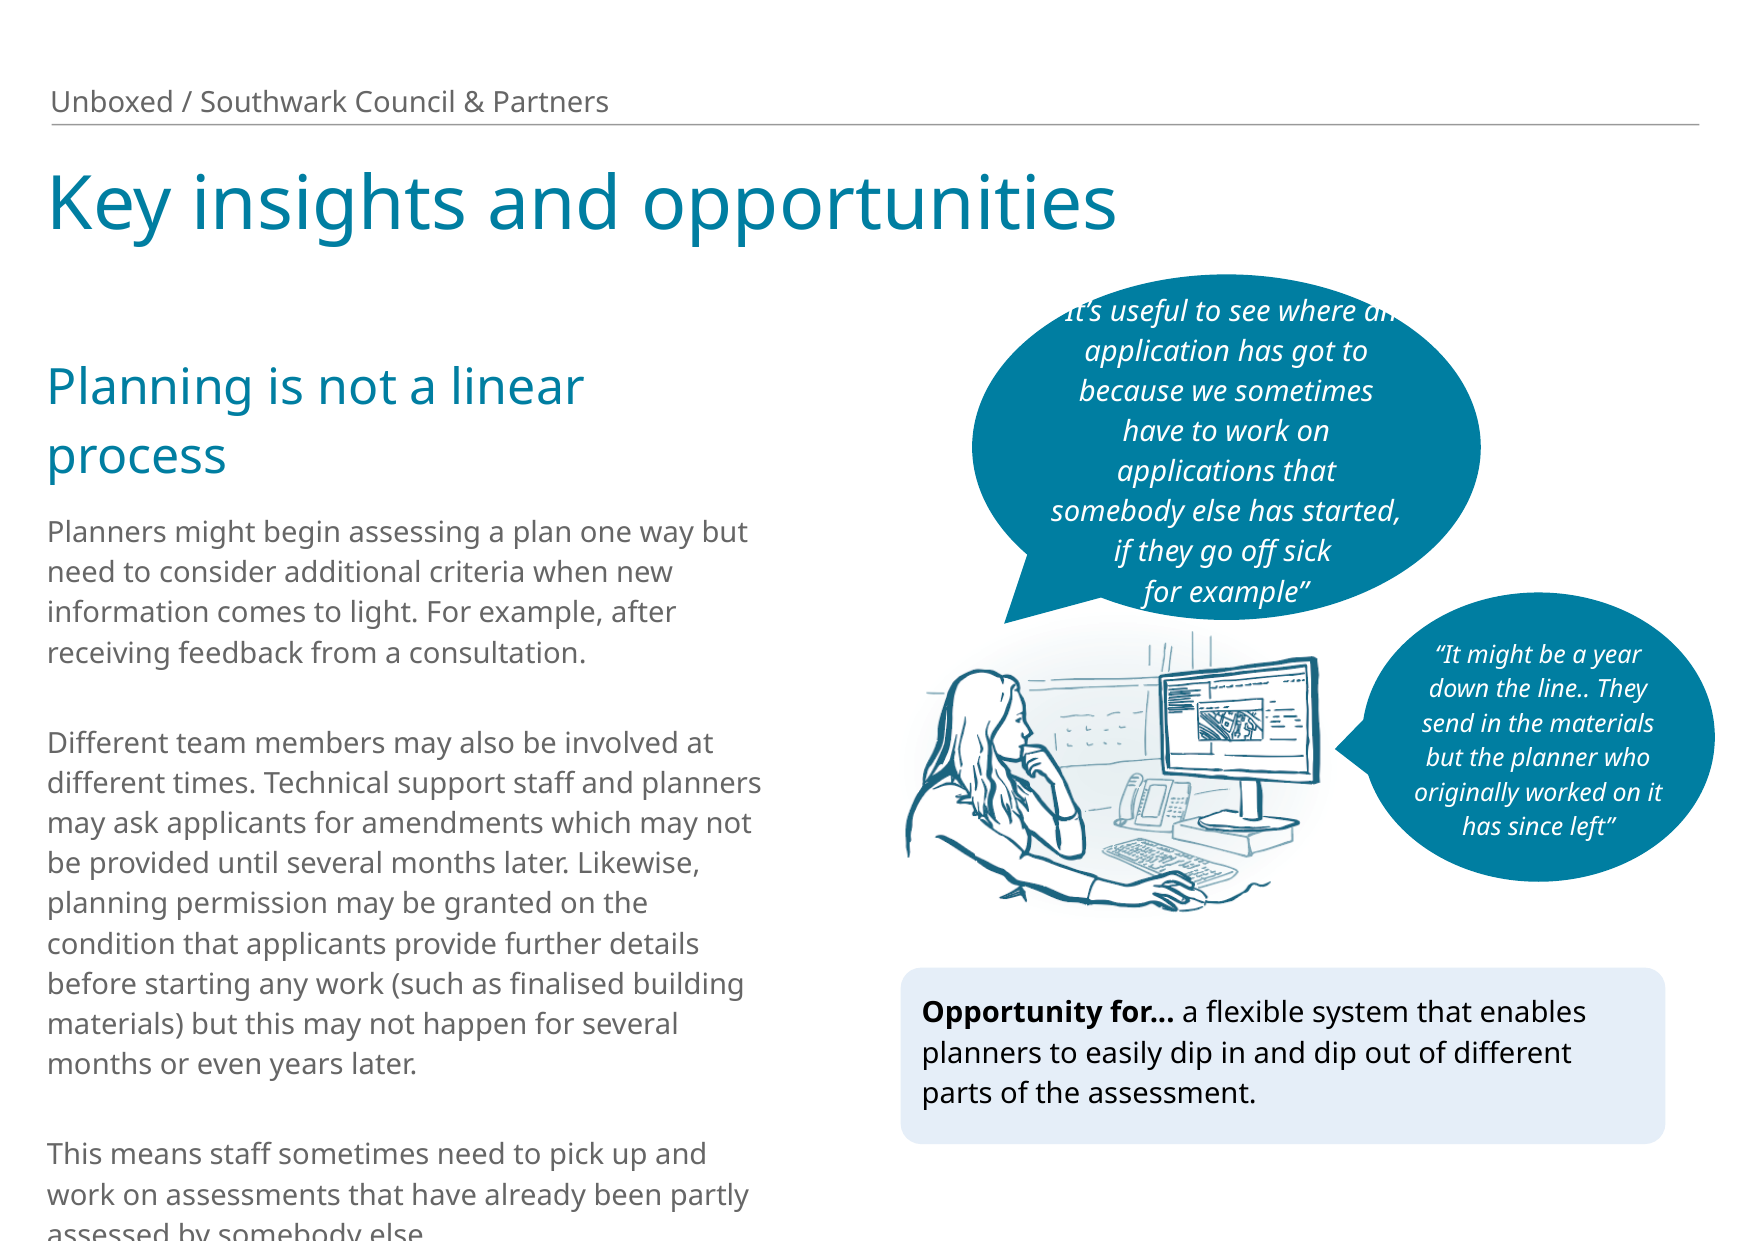

Unboxed / Southwark Council & Partners
Key insights and opportunities
“It’s useful to see where an application has got to because we sometimes have to work on applications that somebody else has started, if they go off sick
for example”
Planning is not a linear process
Planners might begin assessing a plan one way but need to consider additional criteria when new information comes to light. For example, after receiving feedback from a consultation.
Different team members may also be involved at different times. Technical support staff and planners may ask applicants for amendments which may not be provided until several months later. Likewise, planning permission may be granted on the condition that applicants provide further details before starting any work (such as finalised building materials) but this may not happen for several months or even years later.
This means staff sometimes need to pick up and work on assessments that have already been partly assessed by somebody else.
“It might be a year down the line.. They send in the materials but the planner who originally worked on it has since left”
Opportunity for... a flexible system that enables planners to easily dip in and dip out of different parts of the assessment.